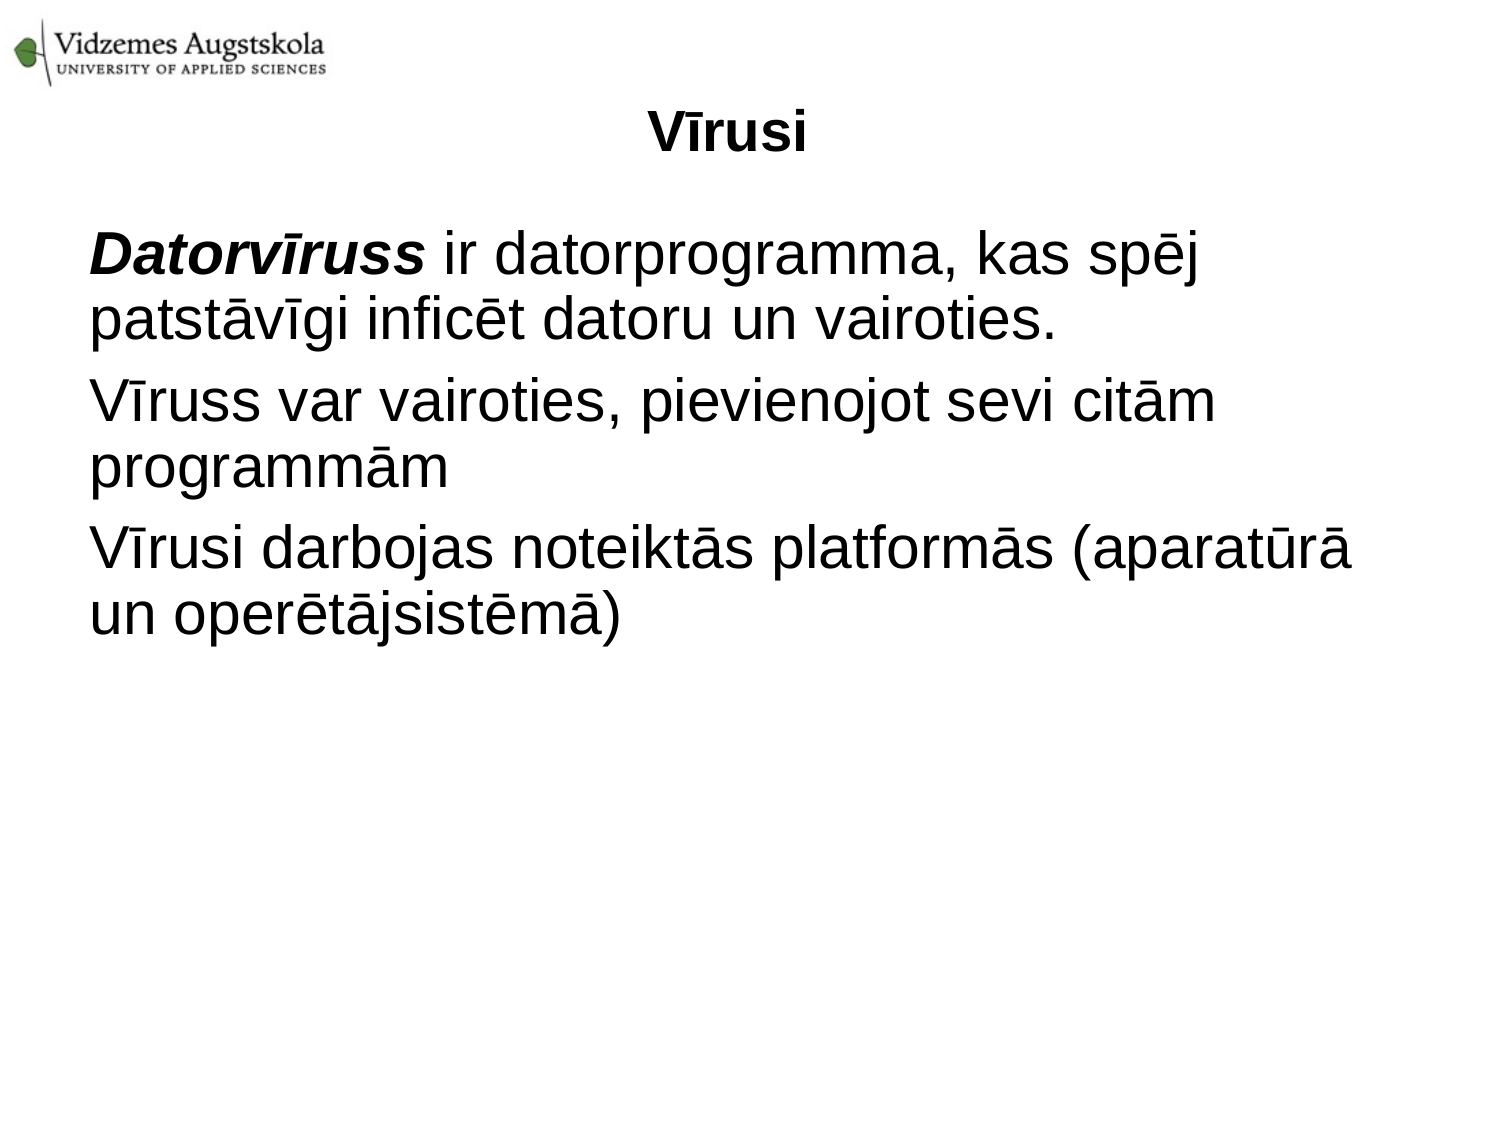

# Vīrusi
Datorvīruss ir datorprogramma, kas spēj patstāvīgi inficēt datoru un vairoties.
Vīruss var vairoties, pievienojot sevi citām programmām
Vīrusi darbojas noteiktās platformās (aparatūrā un operētājsistēmā)